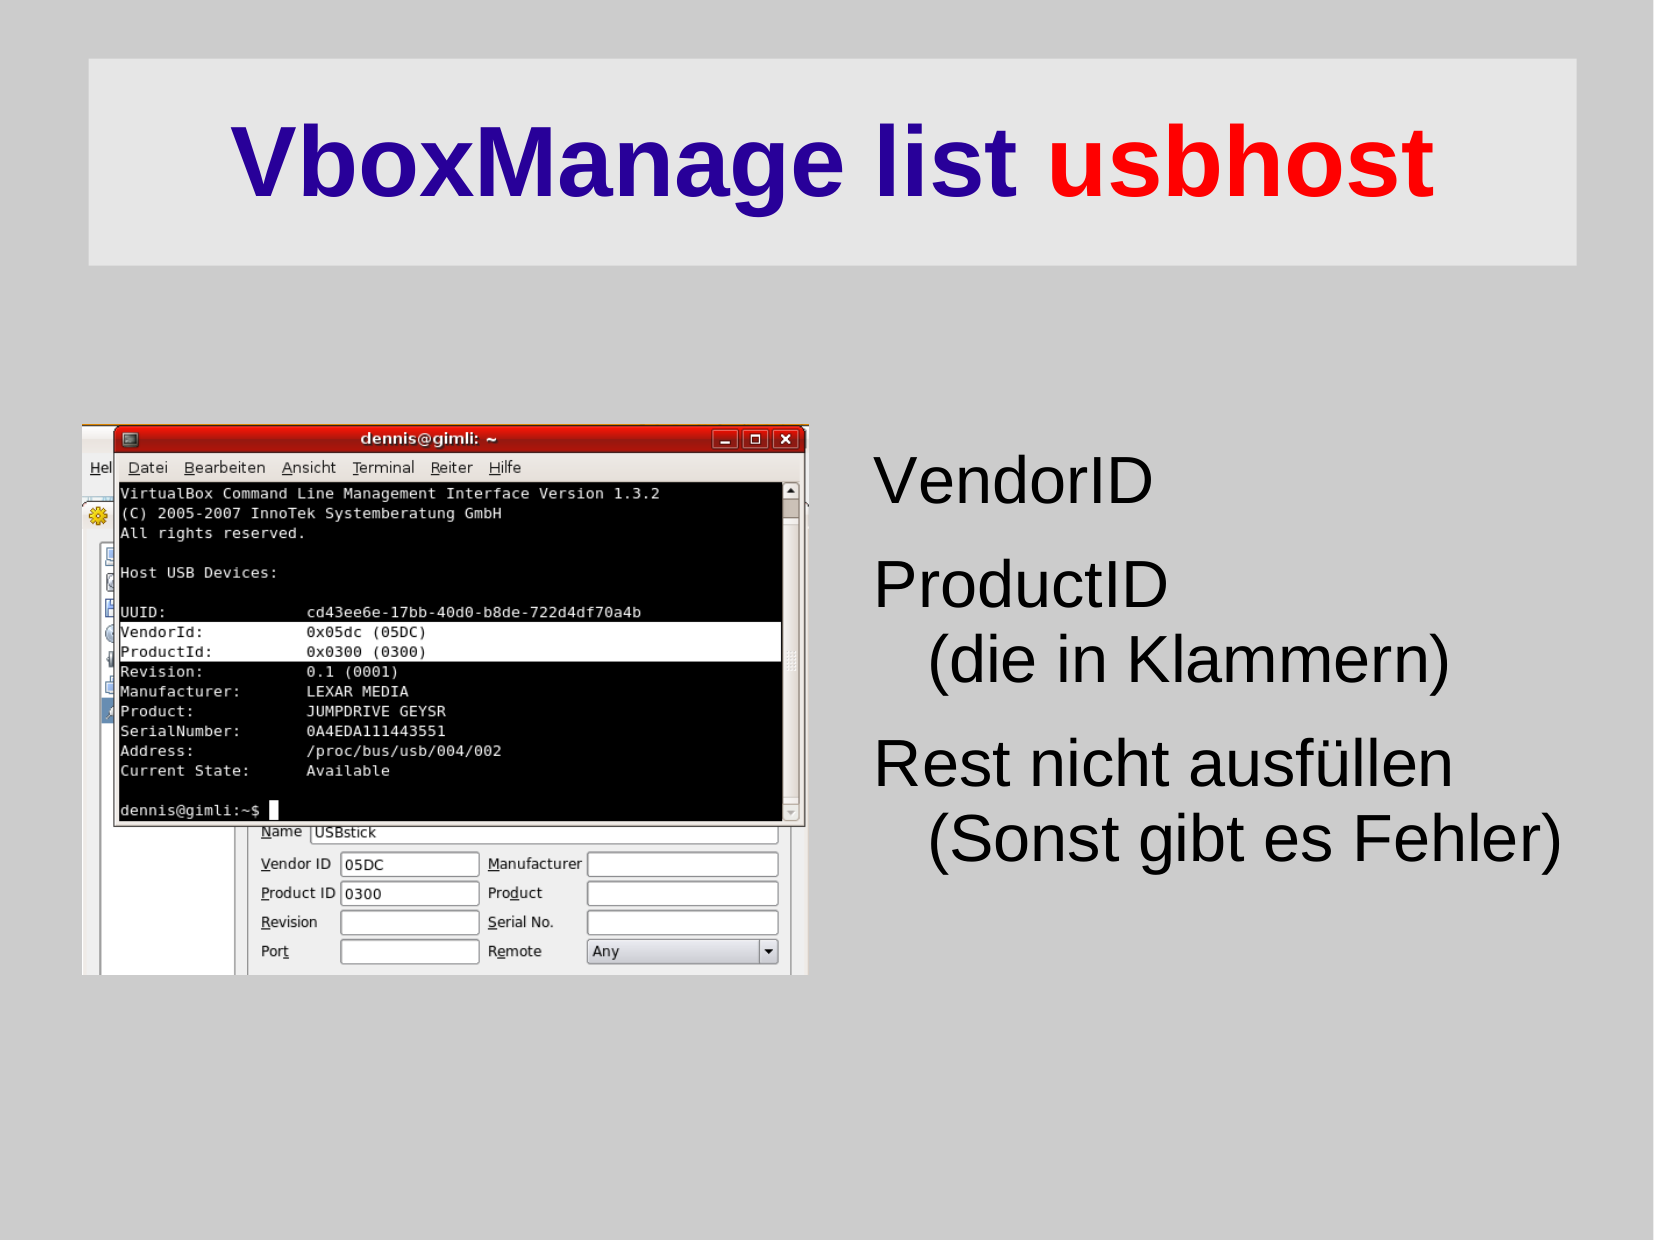

VboxManage list usbhost
# VendorID
ProductID
(die in Klammern)
Rest nicht ausfüllen
(Sonst gibt es Fehler)